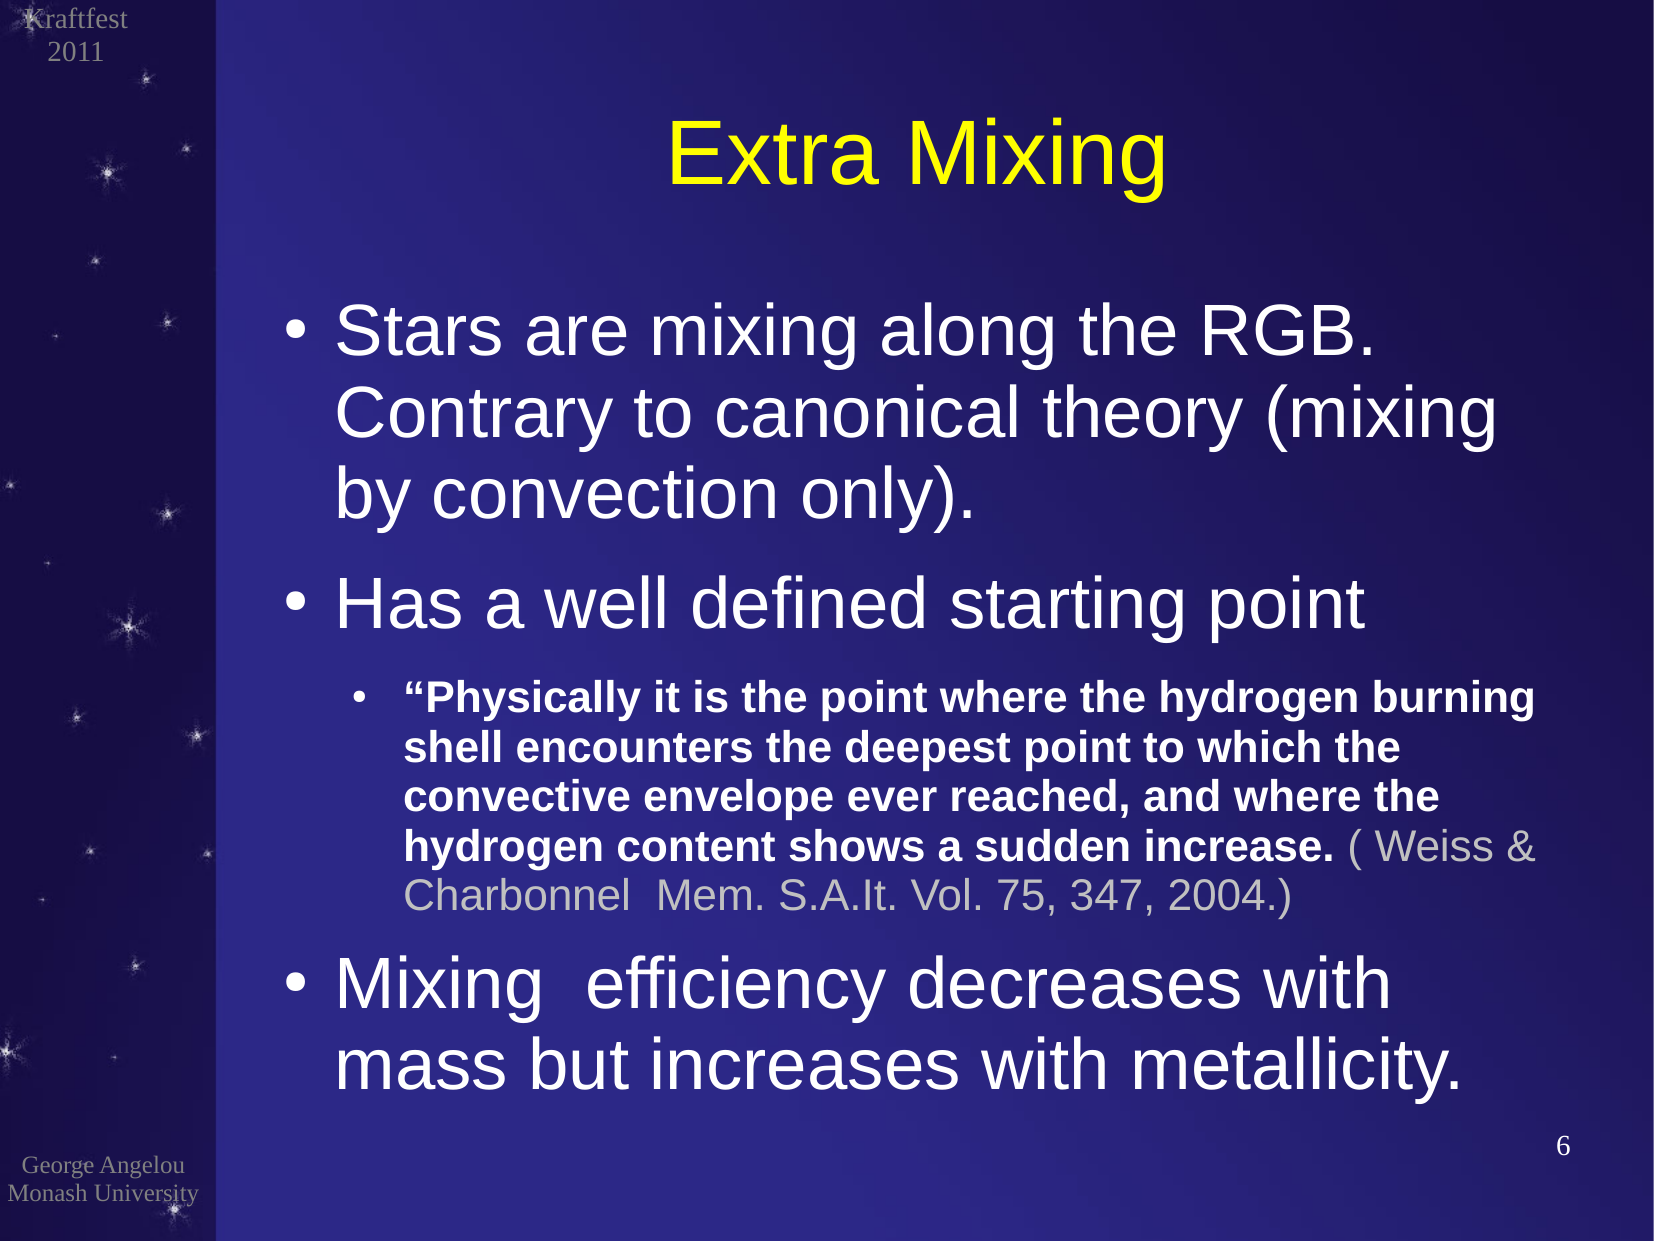

# Extra Mixing
Stars are mixing along the RGB. Contrary to canonical theory (mixing by convection only).
Has a well defined starting point
“Physically it is the point where the hydrogen burning shell encounters the deepest point to which the convective envelope ever reached, and where the hydrogen content shows a sudden increase. ( Weiss & Charbonnel Mem. S.A.It. Vol. 75, 347, 2004.)
Mixing efficiency decreases with mass but increases with metallicity.
6